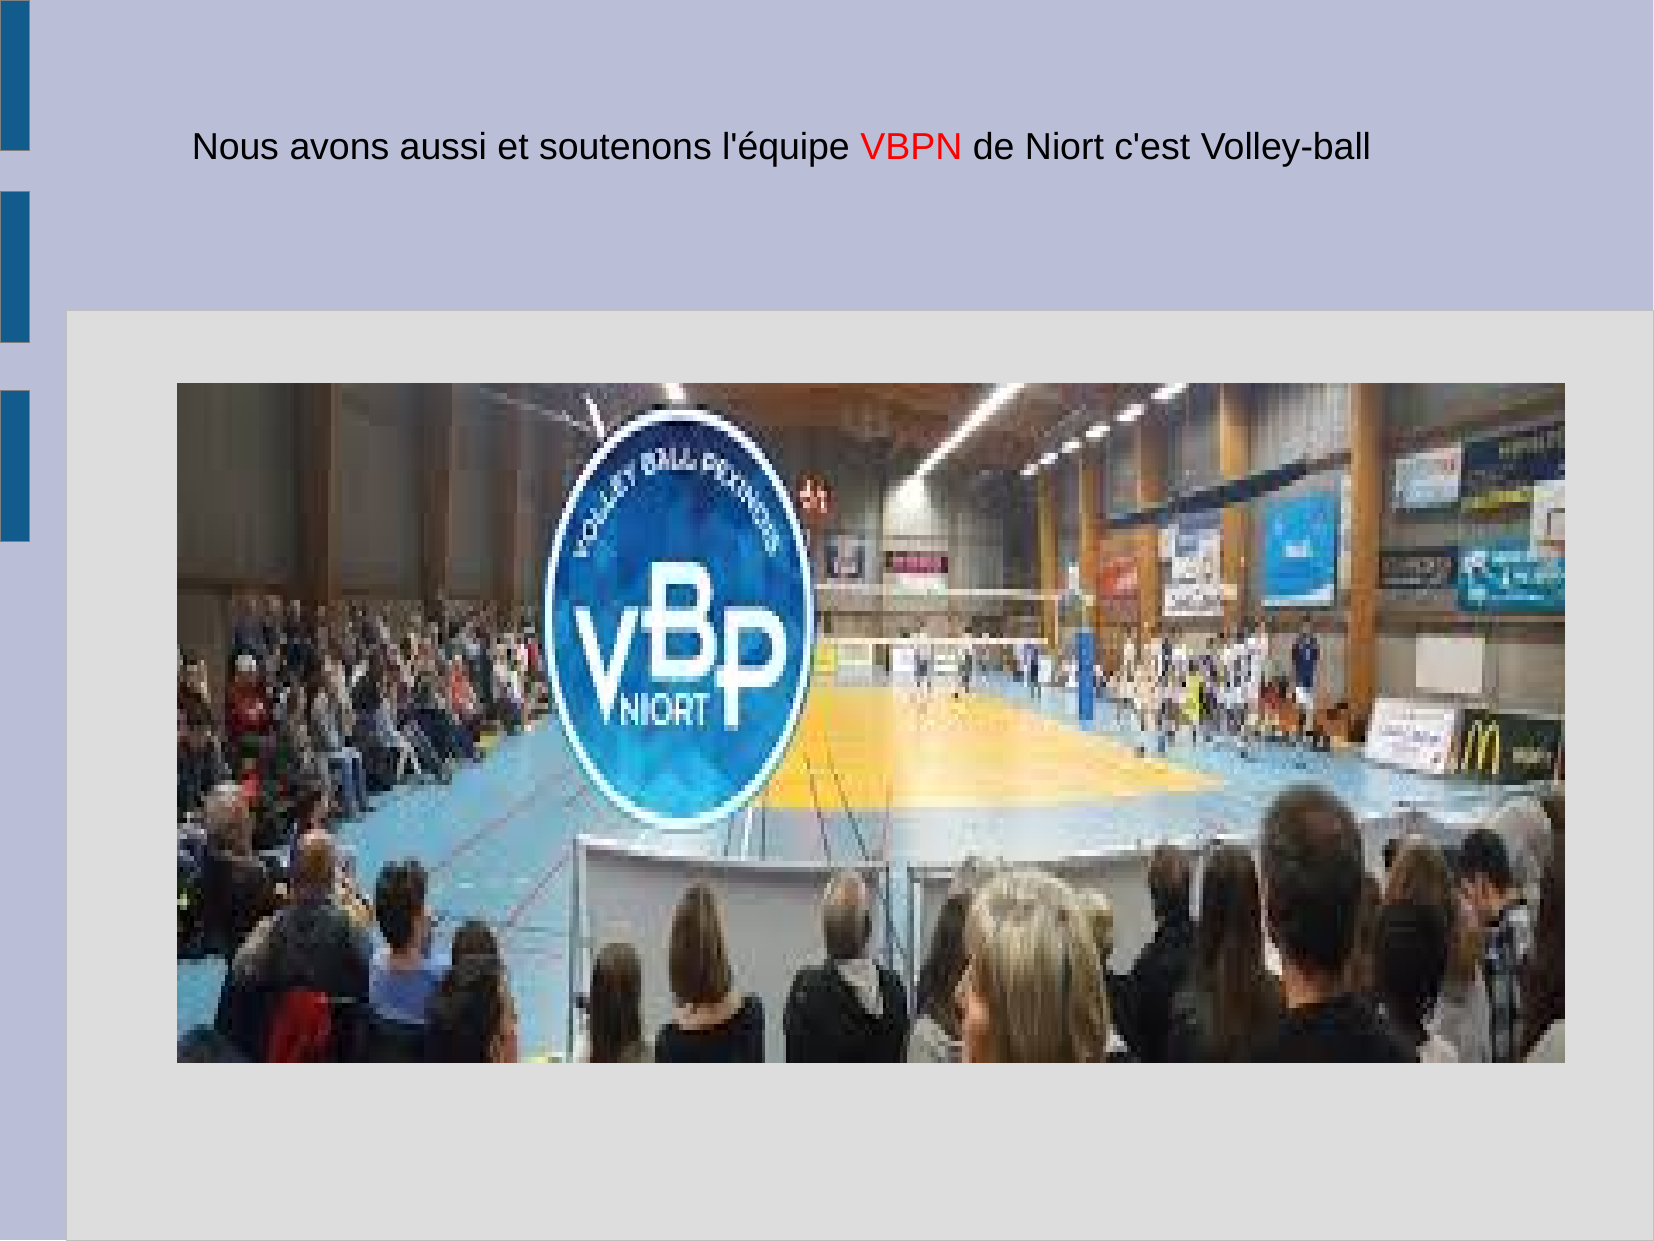

Nous avons aussi et soutenons l'équipe VBPN de Niort c'est Volley-ball